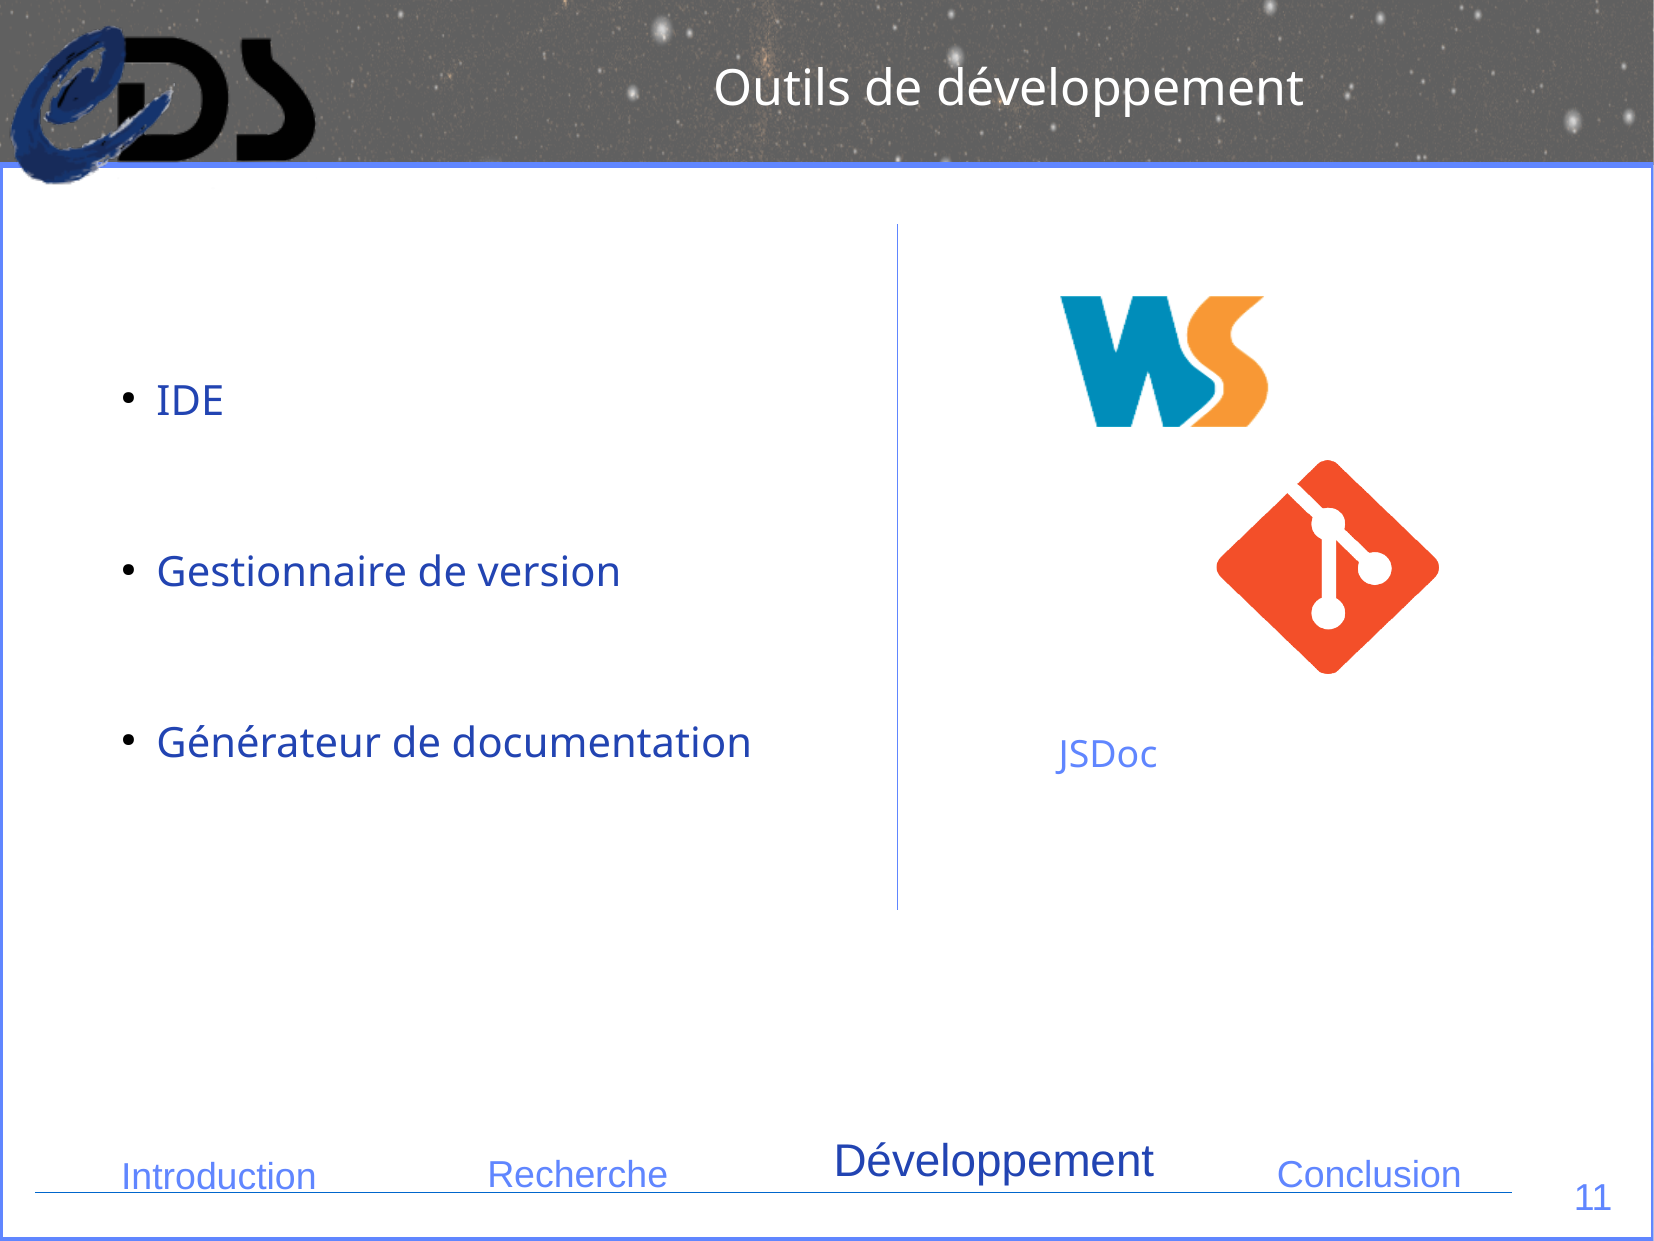

Outils de développement
IDE
Gestionnaire de version
Générateur de documentation
JSDoc
Développement
Recherche
Conclusion
Introduction
11